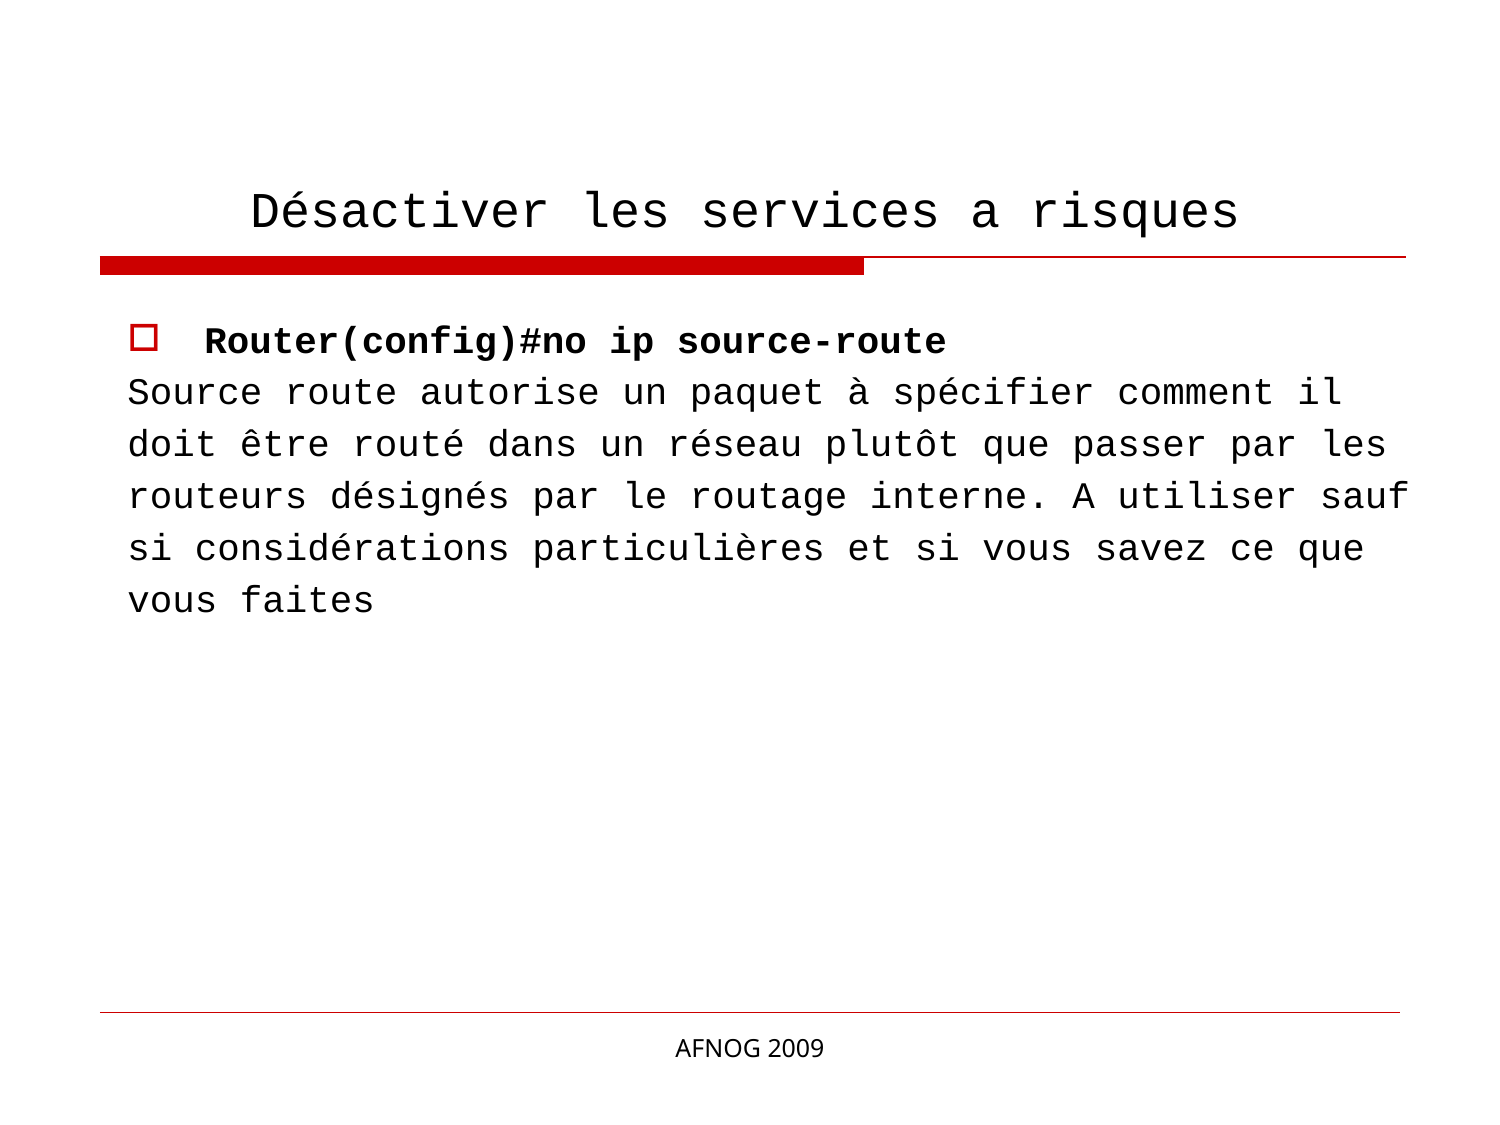

# Désactiver les services a risques
Router(config)#no ip source-route
Source route autorise un paquet à spécifier comment il
doit être routé dans un réseau plutôt que passer par les
routeurs désignés par le routage interne. A utiliser sauf
si considérations particulières et si vous savez ce que
vous faites
AFNOG 2009